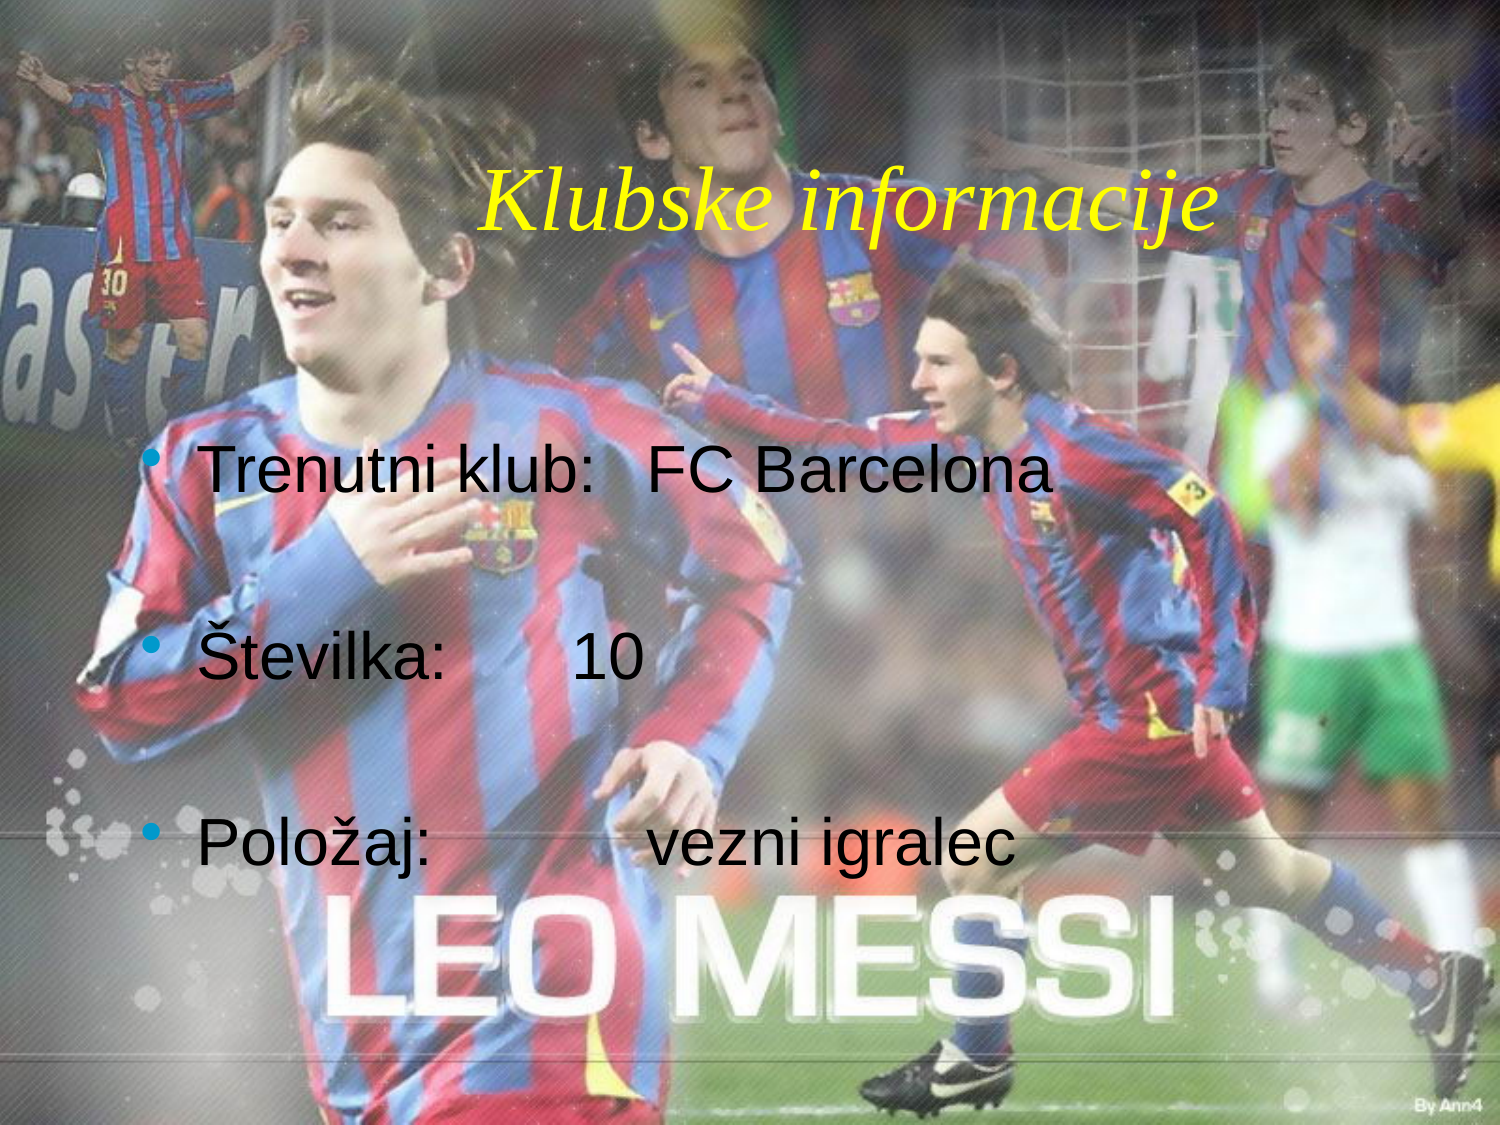

# Klubske informacije
Trenutni klub:	FC Barcelona
Številka:		10
Položaj:			vezni igralec